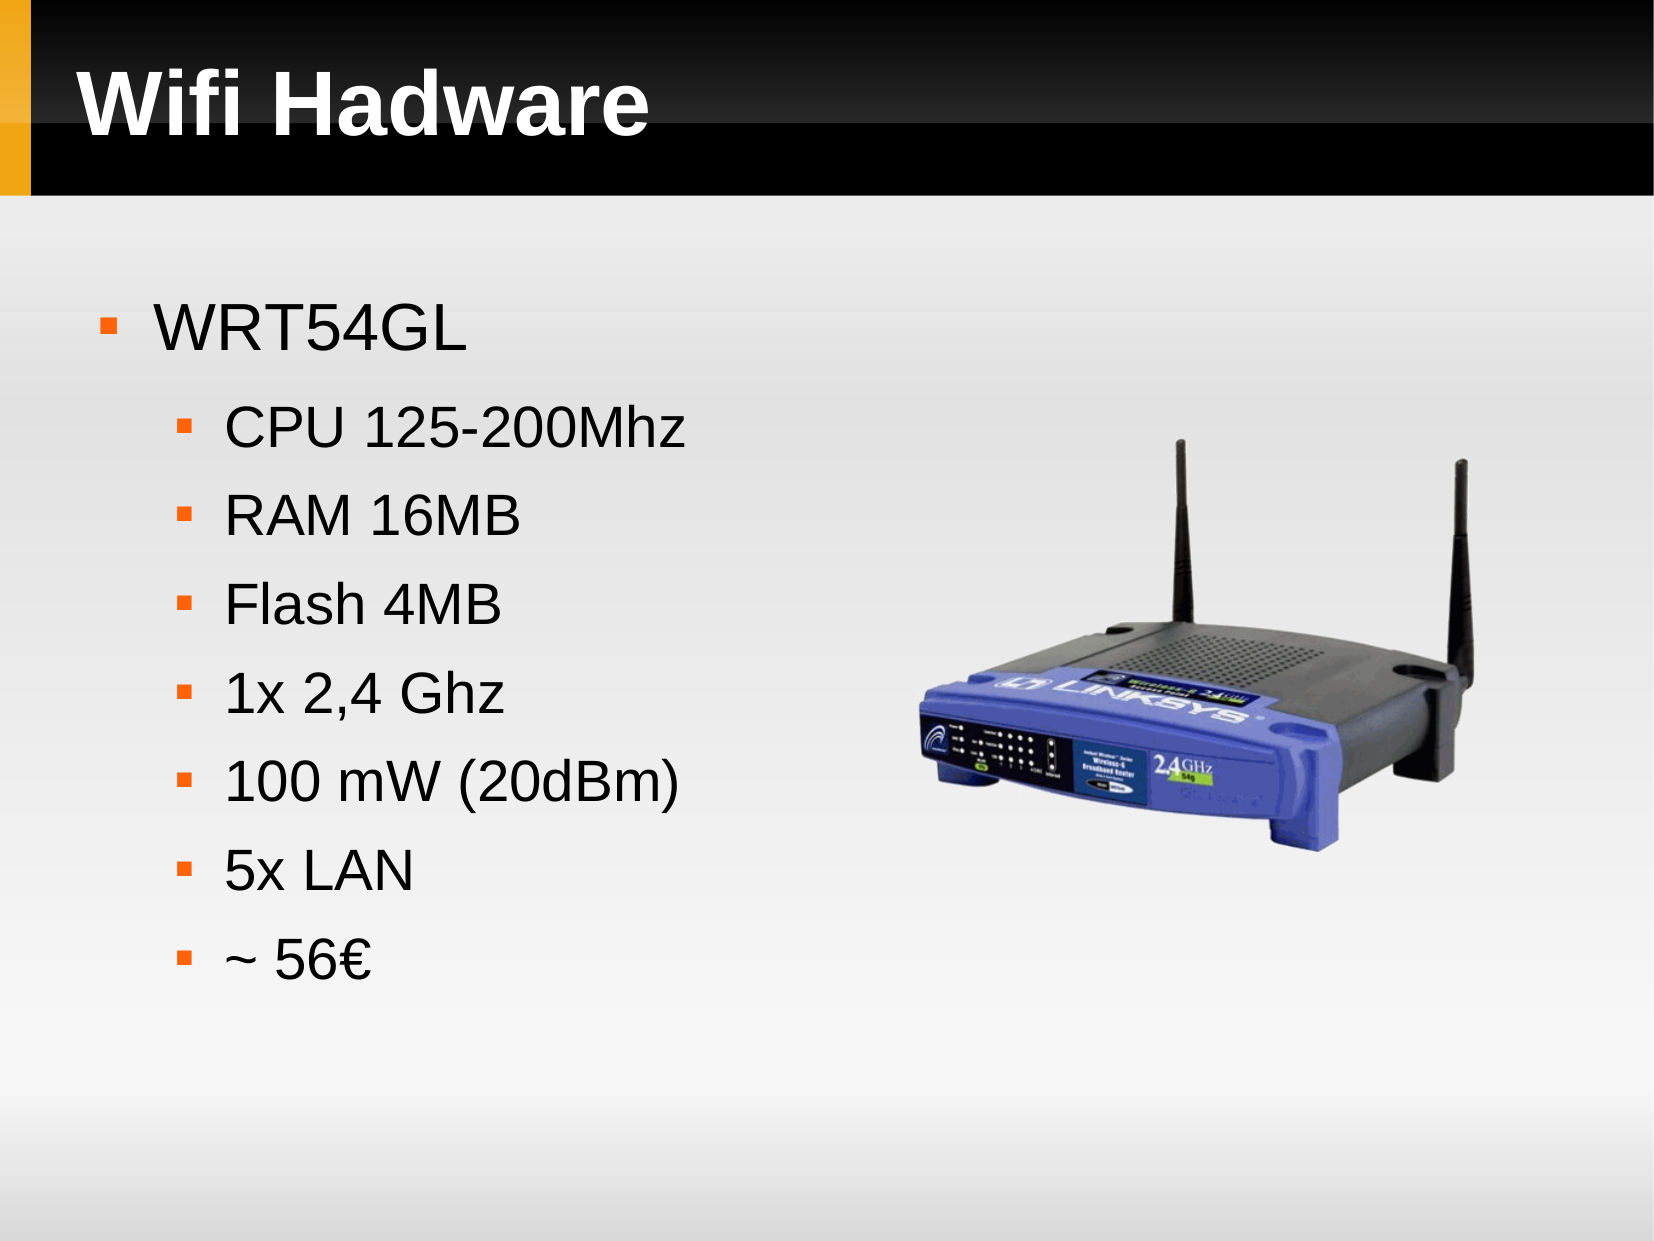

# Wifi Hadware
WRT54GL
CPU 125-200Mhz
RAM 16MB
Flash 4MB
1x 2,4 Ghz
100 mW (20dBm)
5x LAN
~ 56€